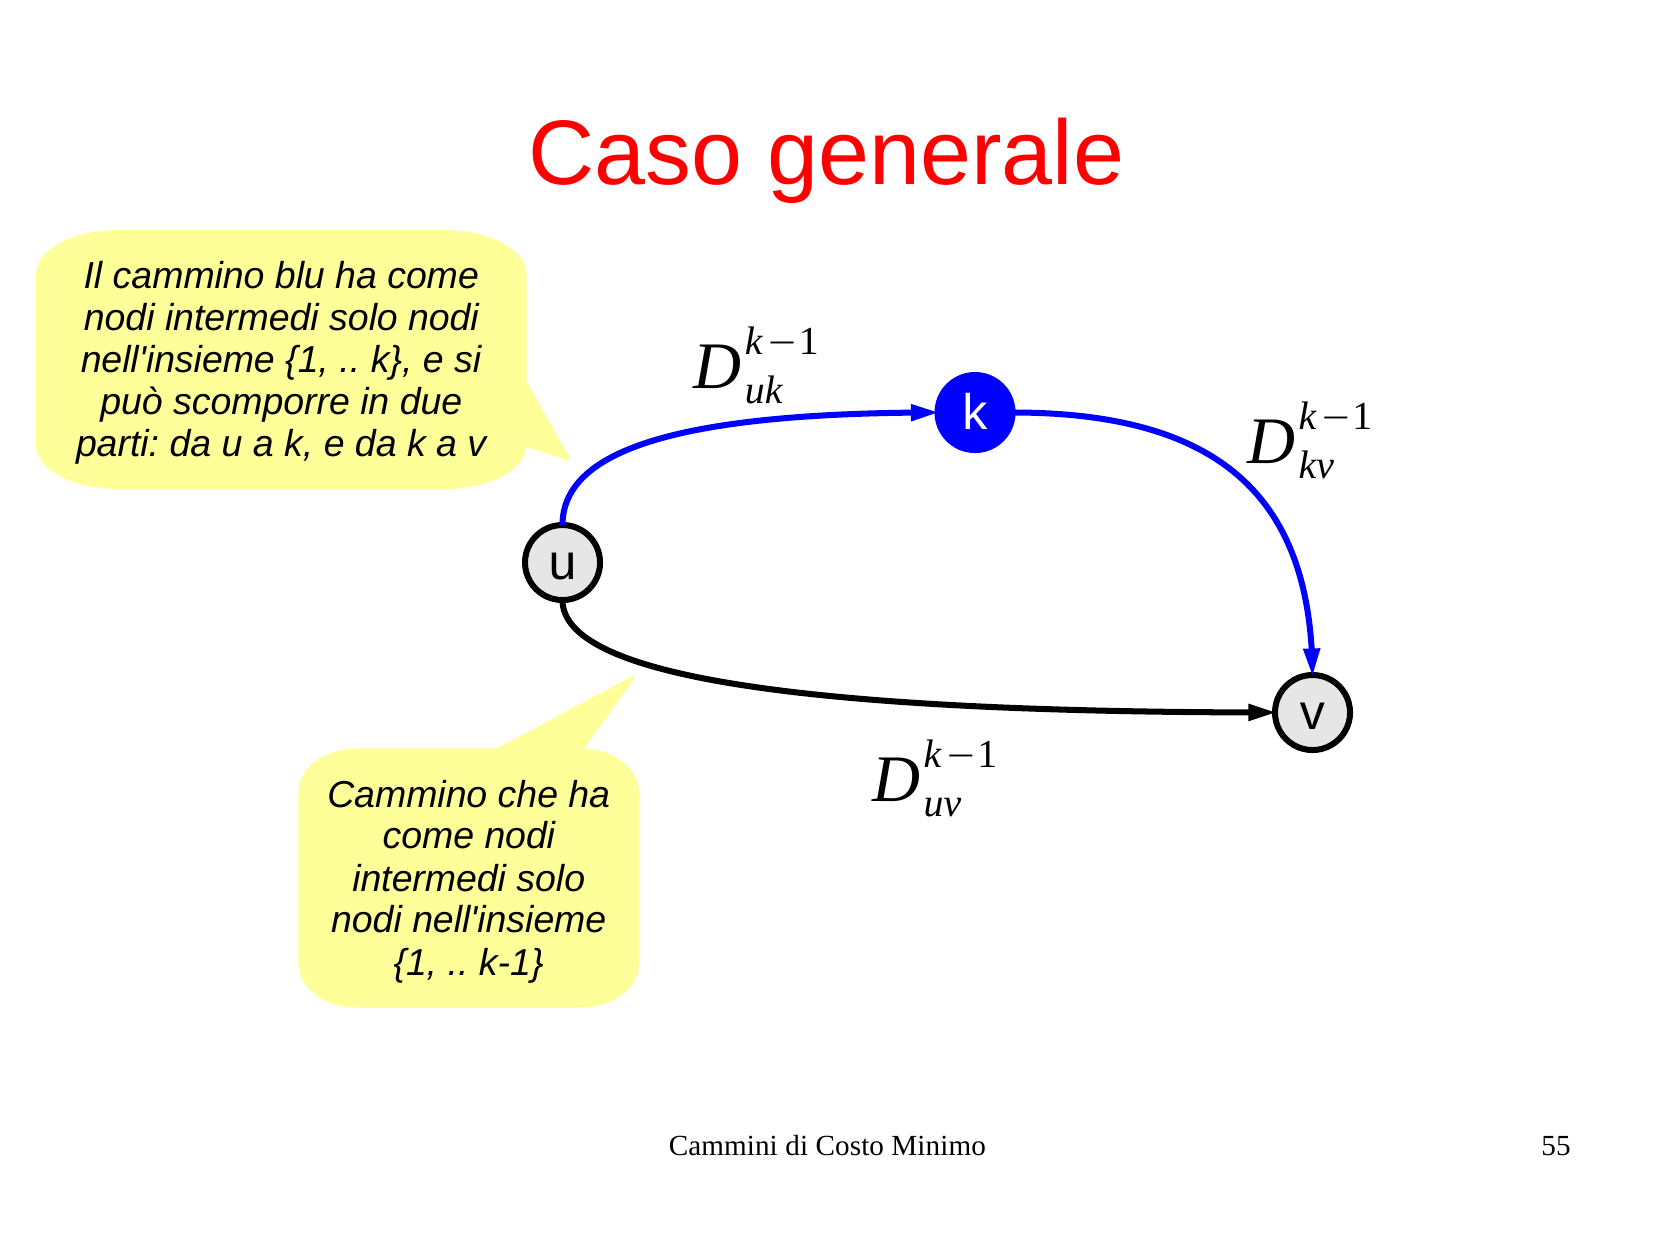

# Caso generale
Il cammino blu ha come nodi intermedi solo nodi nell'insieme {1, .. k}, e si può scomporre in due parti: da u a k, e da k a v
k
u
v
Cammino che ha come nodi intermedi solo nodi nell'insieme {1, .. k-1}
Cammini di Costo Minimo
55